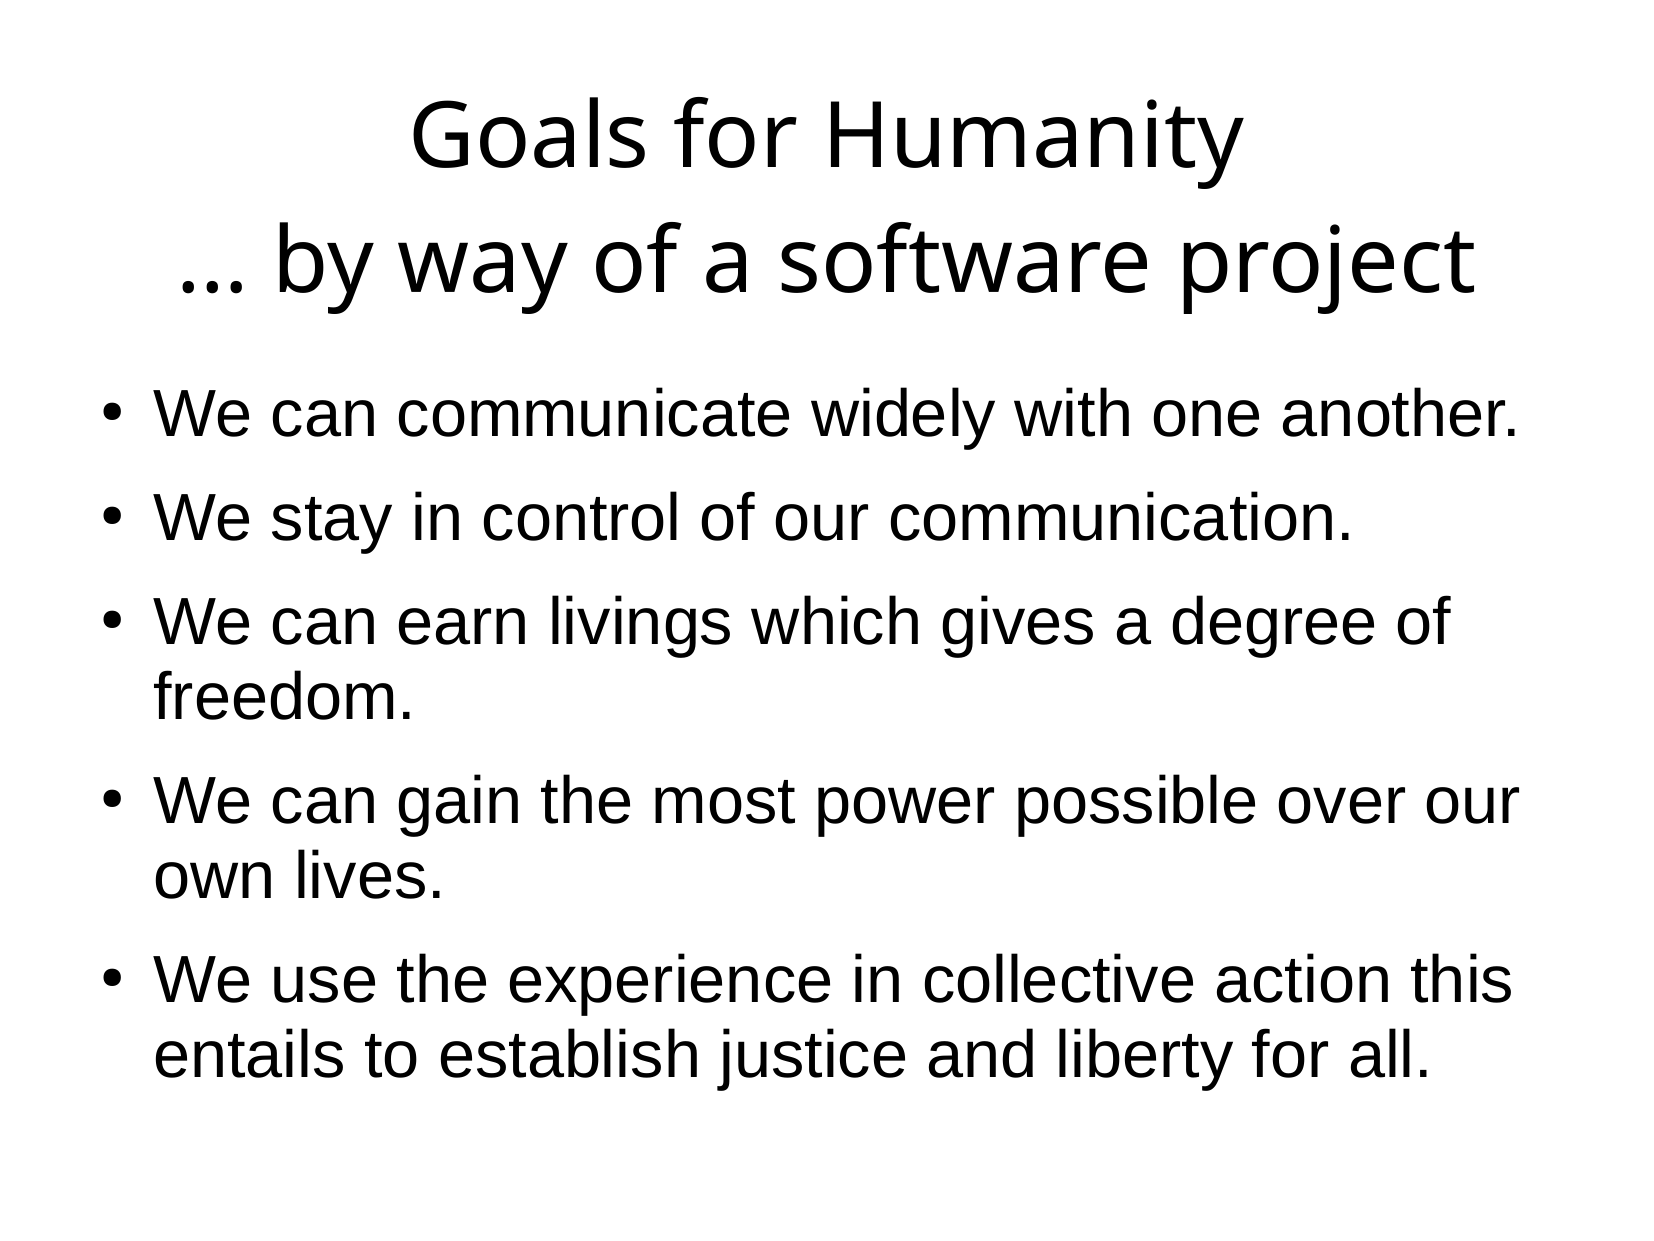

# Goals for Humanity … by way of a software project
We can communicate widely with one another.
We stay in control of our communication.
We can earn livings which gives a degree of freedom.
We can gain the most power possible over our own lives.
We use the experience in collective action this entails to establish justice and liberty for all.